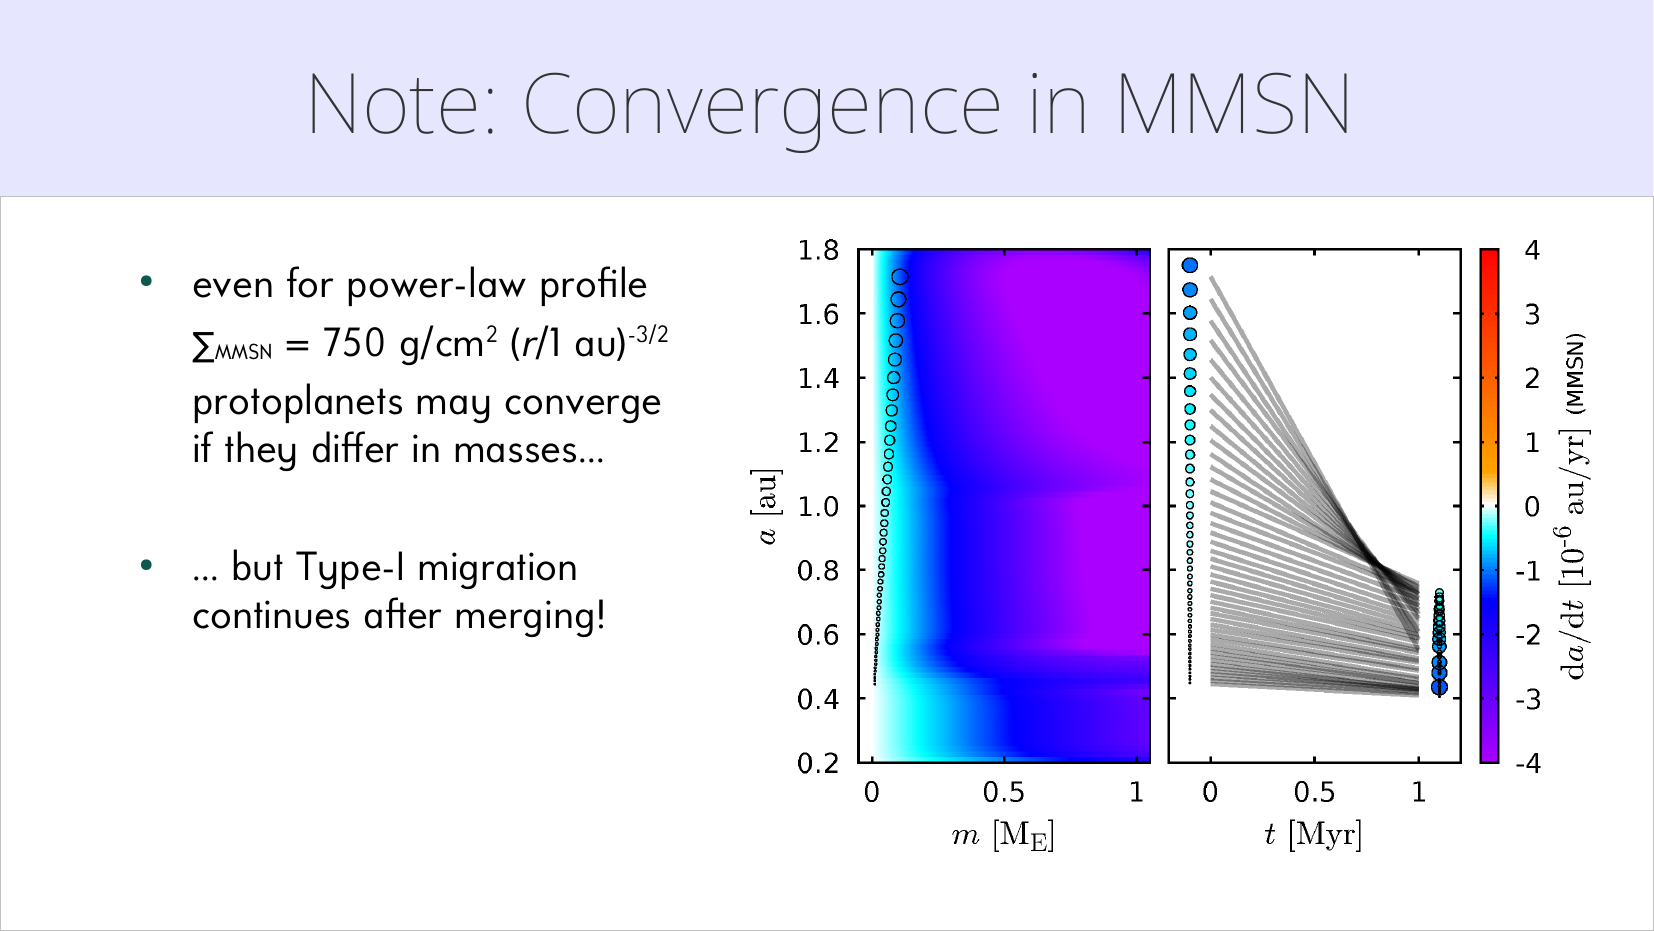

# Note: Convergence in MMSN
even for power-law profile
∑MMSN = 750 g/cm2 (r/1 au)-3/2
protoplanets may converge if they differ in masses...
... but Type-I migration continues after merging!